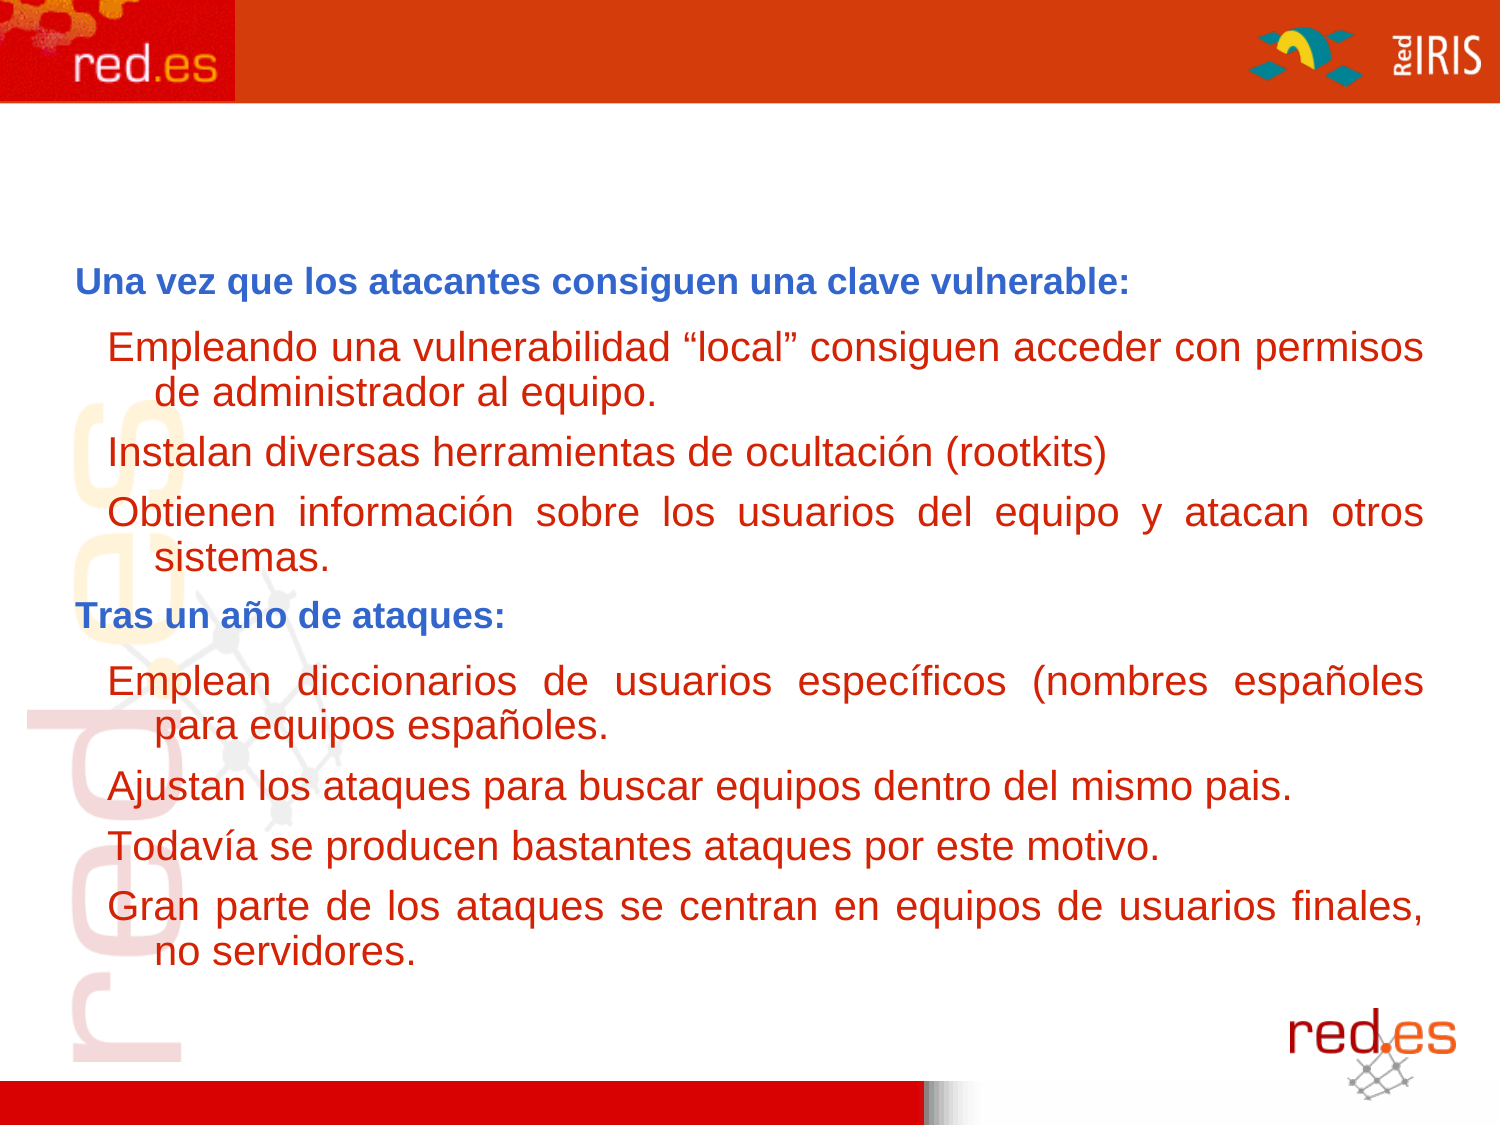

#
Una vez que los atacantes consiguen una clave vulnerable:
Empleando una vulnerabilidad “local” consiguen acceder con permisos de administrador al equipo.
Instalan diversas herramientas de ocultación (rootkits)
Obtienen información sobre los usuarios del equipo y atacan otros sistemas.
Tras un año de ataques:
Emplean diccionarios de usuarios específicos (nombres españoles para equipos españoles.
Ajustan los ataques para buscar equipos dentro del mismo pais.
Todavía se producen bastantes ataques por este motivo.
Gran parte de los ataques se centran en equipos de usuarios finales, no servidores.